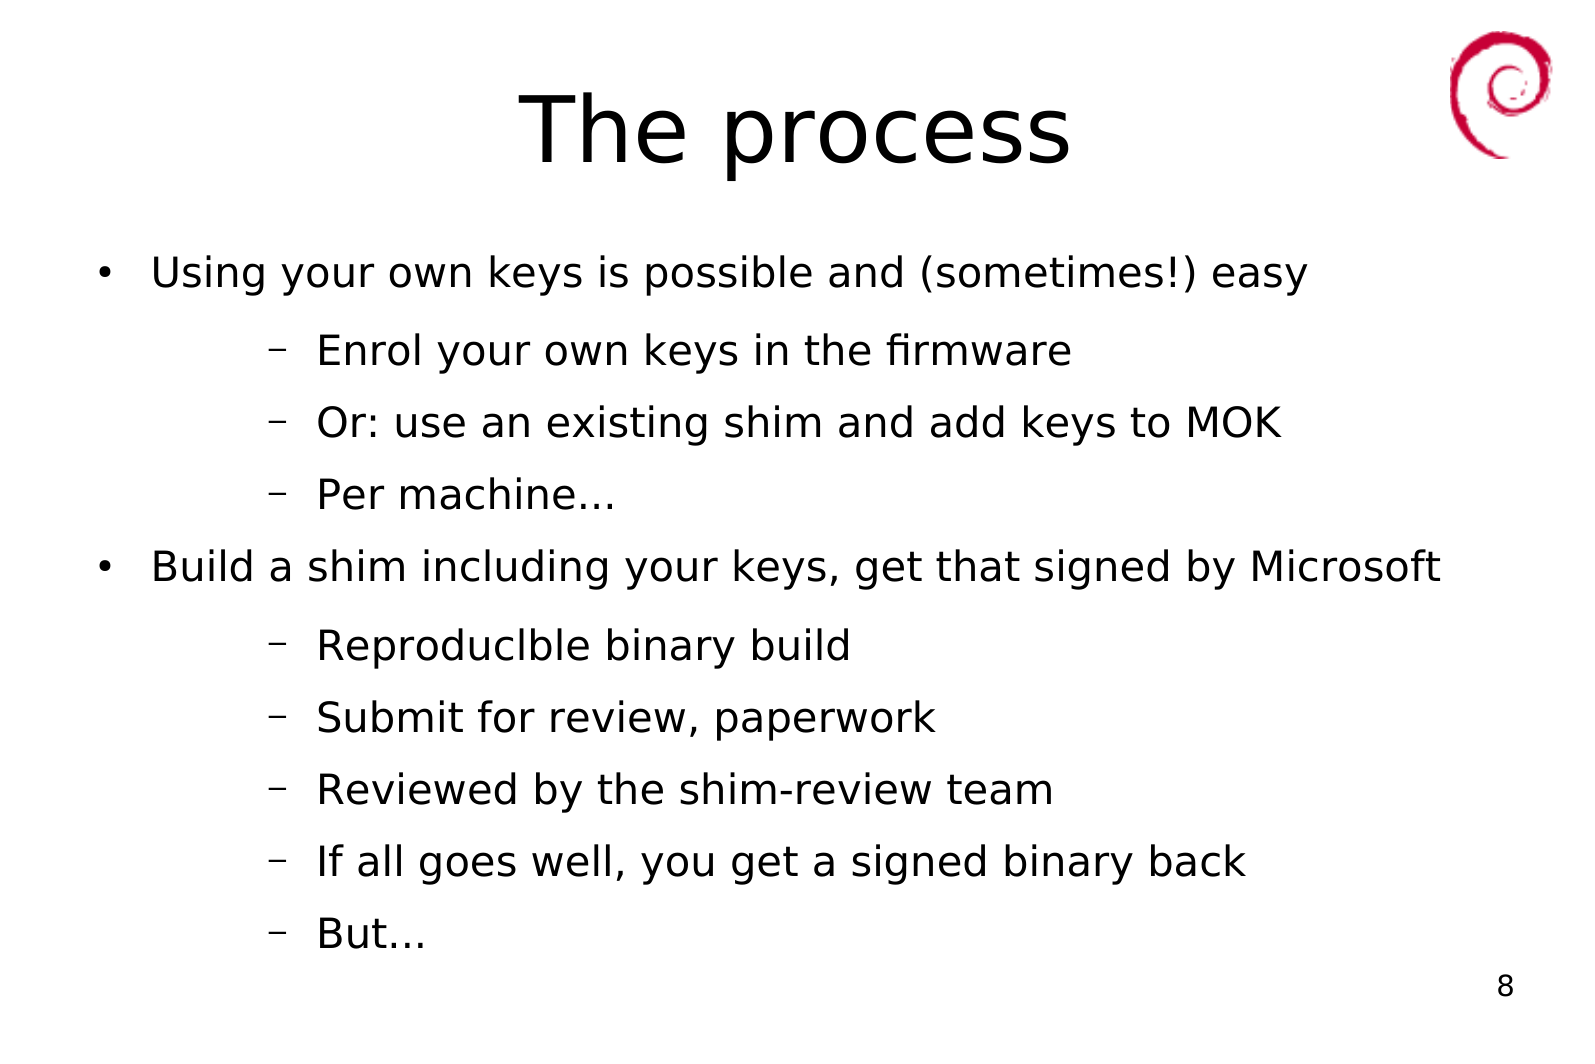

# The process
Using your own keys is possible and (sometimes!) easy
Enrol your own keys in the firmware
Or: use an existing shim and add keys to MOK
Per machine...
Build a shim including your keys, get that signed by Microsoft
Reproduclble binary build
Submit for review, paperwork
Reviewed by the shim-review team
If all goes well, you get a signed binary back
But...
8